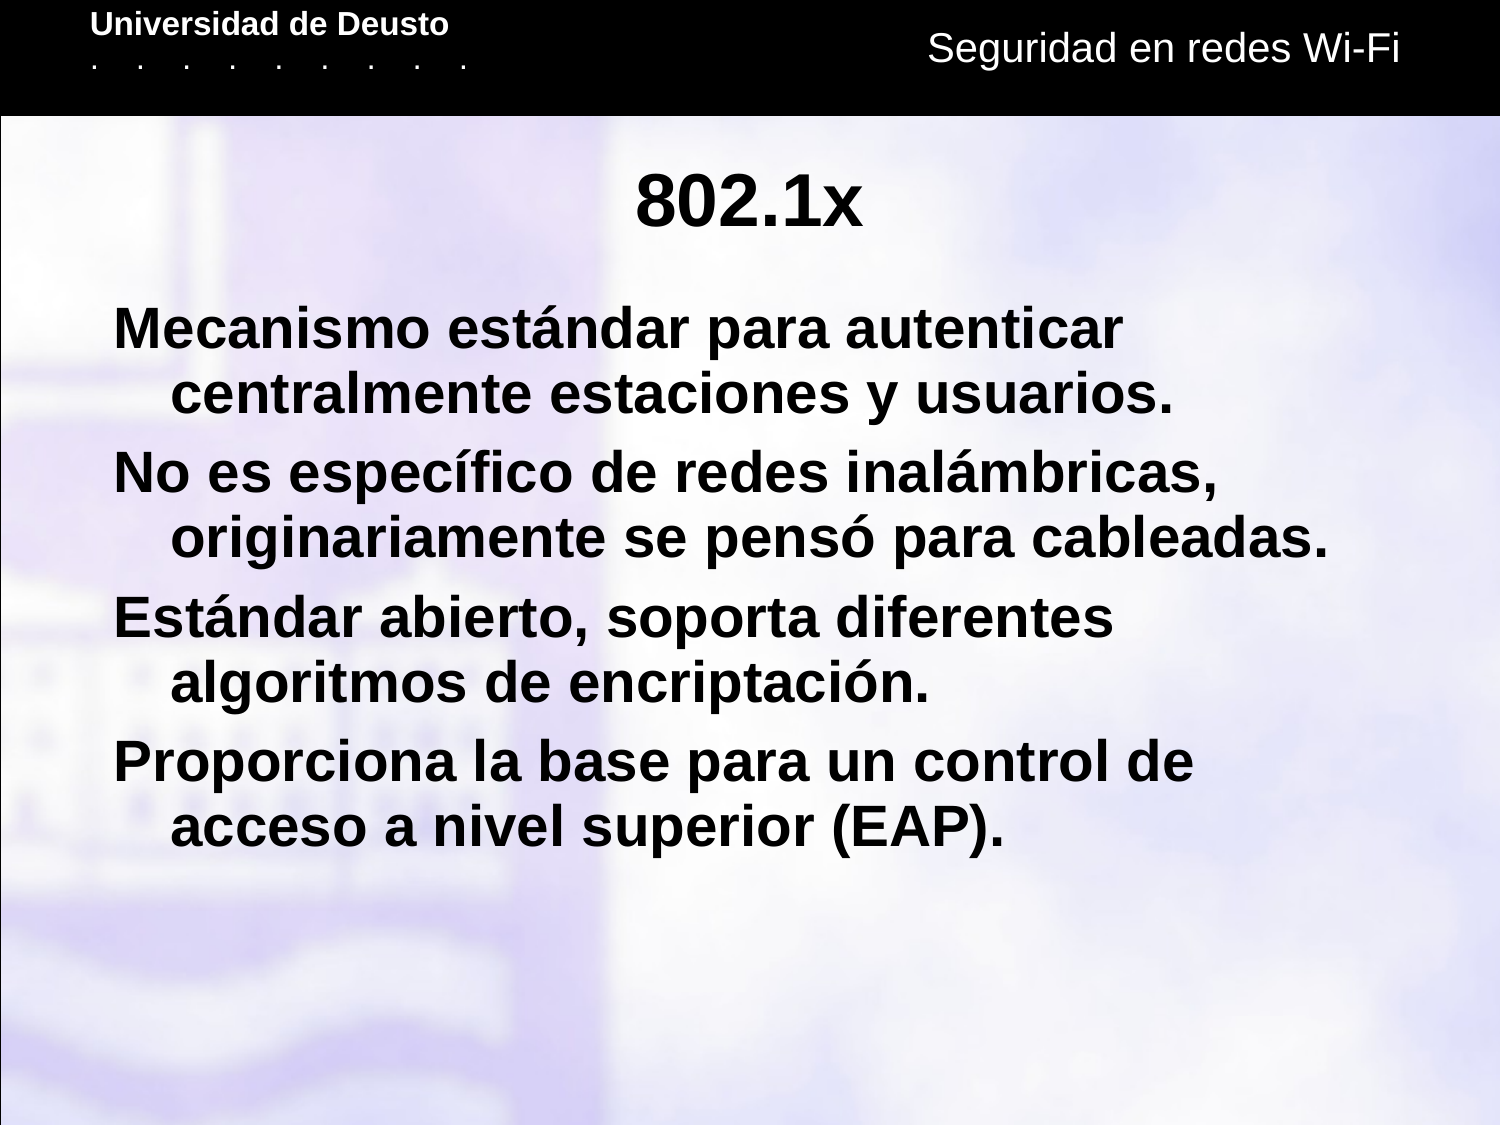

# 802.1x
Mecanismo estándar para autenticar centralmente estaciones y usuarios.
No es específico de redes inalámbricas, originariamente se pensó para cableadas.
Estándar abierto, soporta diferentes algoritmos de encriptación.
Proporciona la base para un control de acceso a nivel superior (EAP).